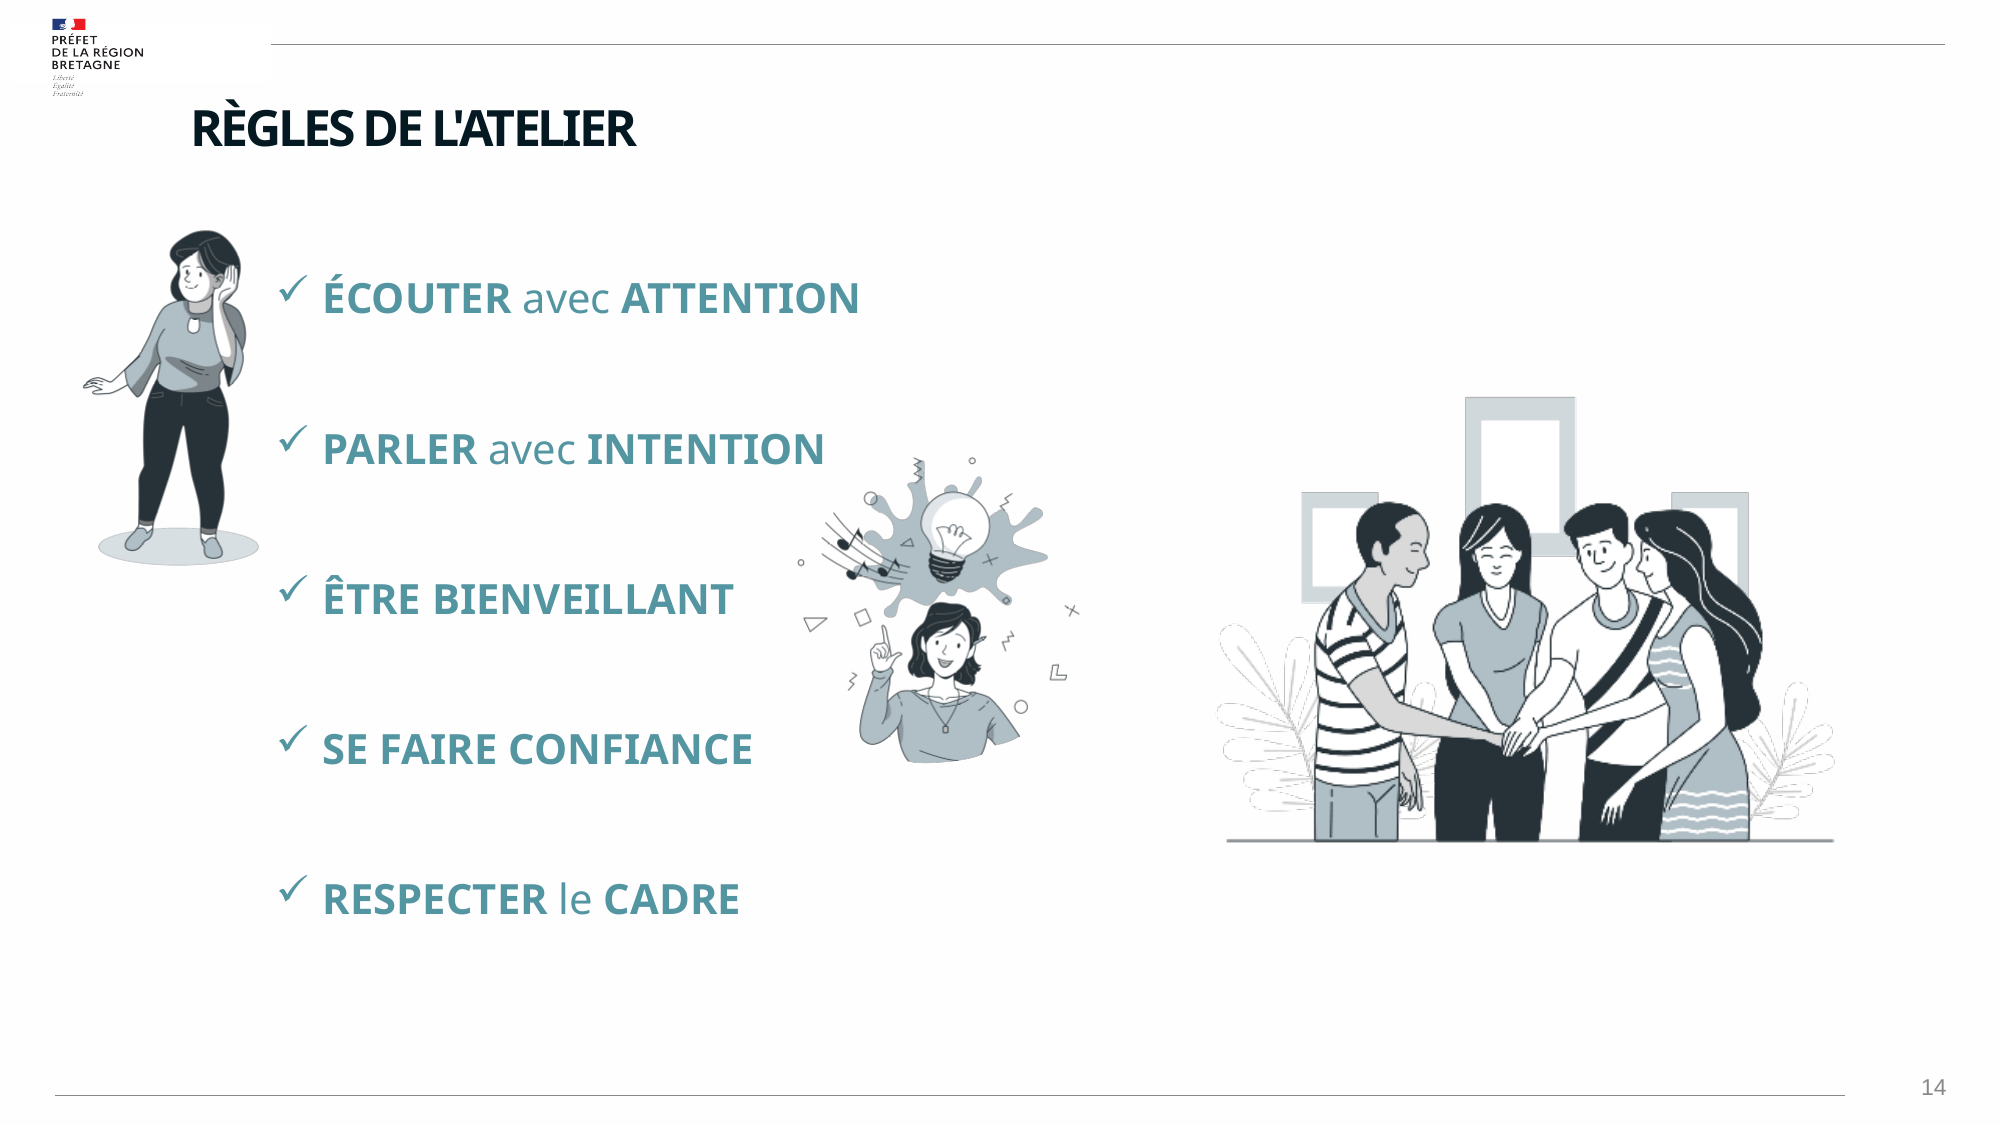

Règles de l'atelier
ÉCOUTER avec ATTENTION
PARLER avec INTENTION
ÊTRE BIENVEILLANT
SE FAIRE CONFIANCE
RESPECTER le CADRE